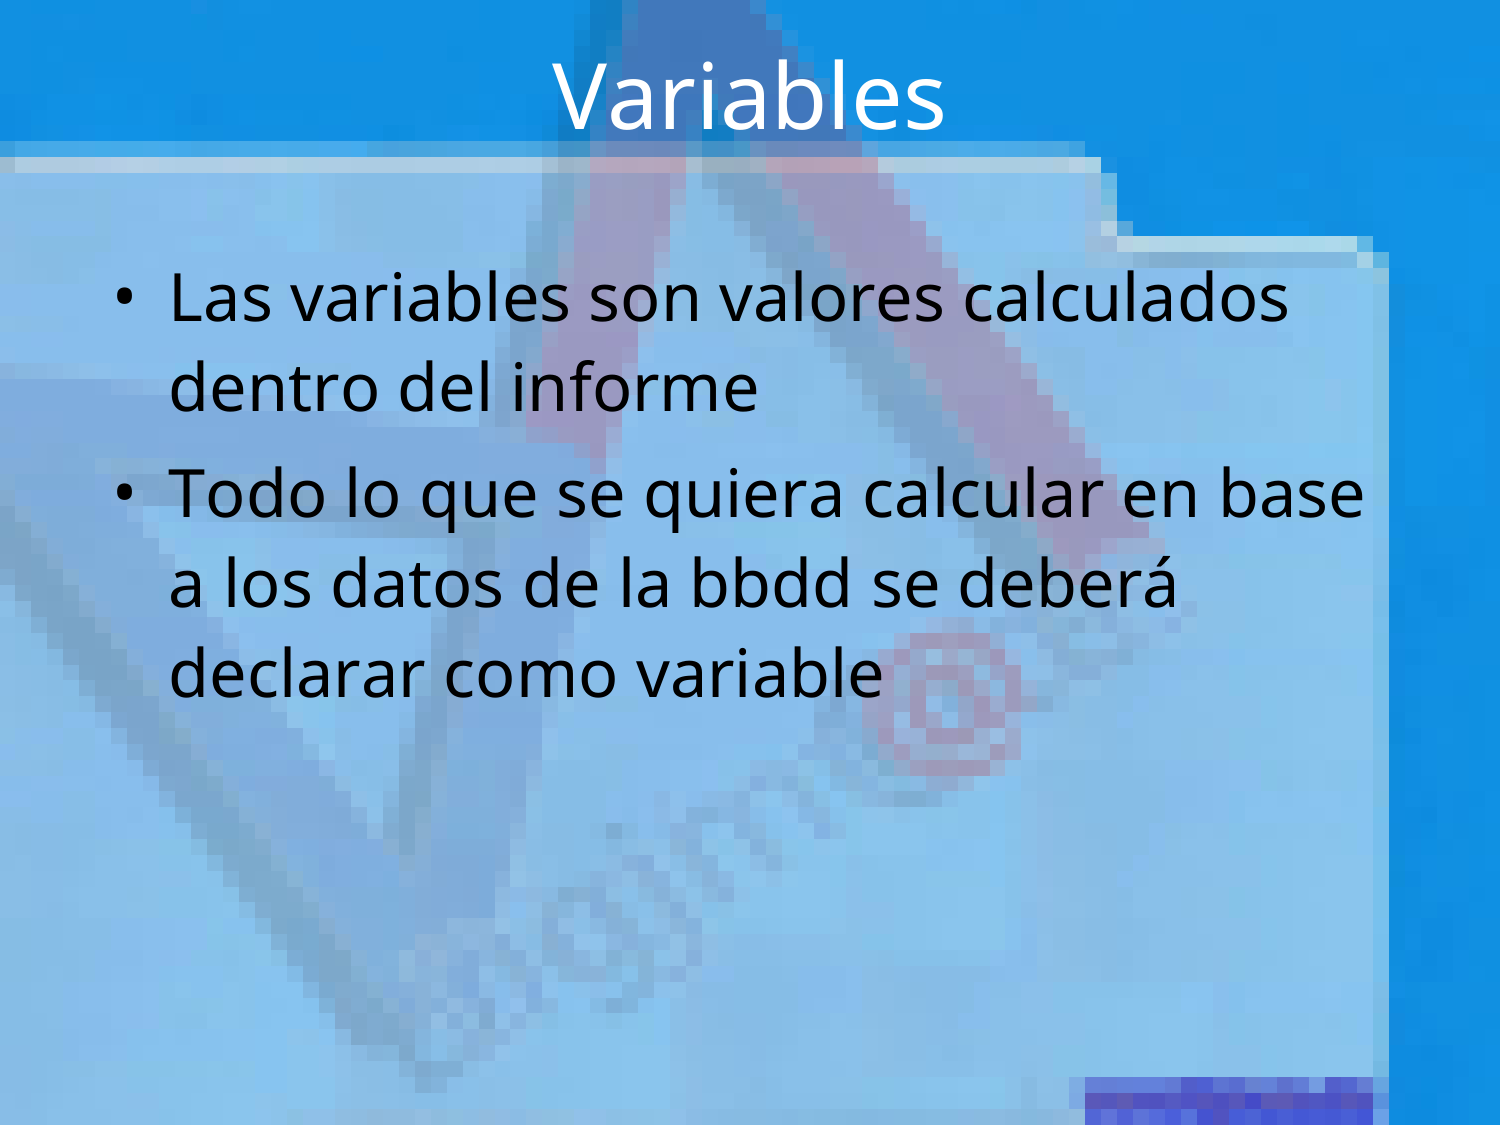

# Variables
Las variables son valores calculados dentro del informe
Todo lo que se quiera calcular en base a los datos de la bbdd se deberá declarar como variable